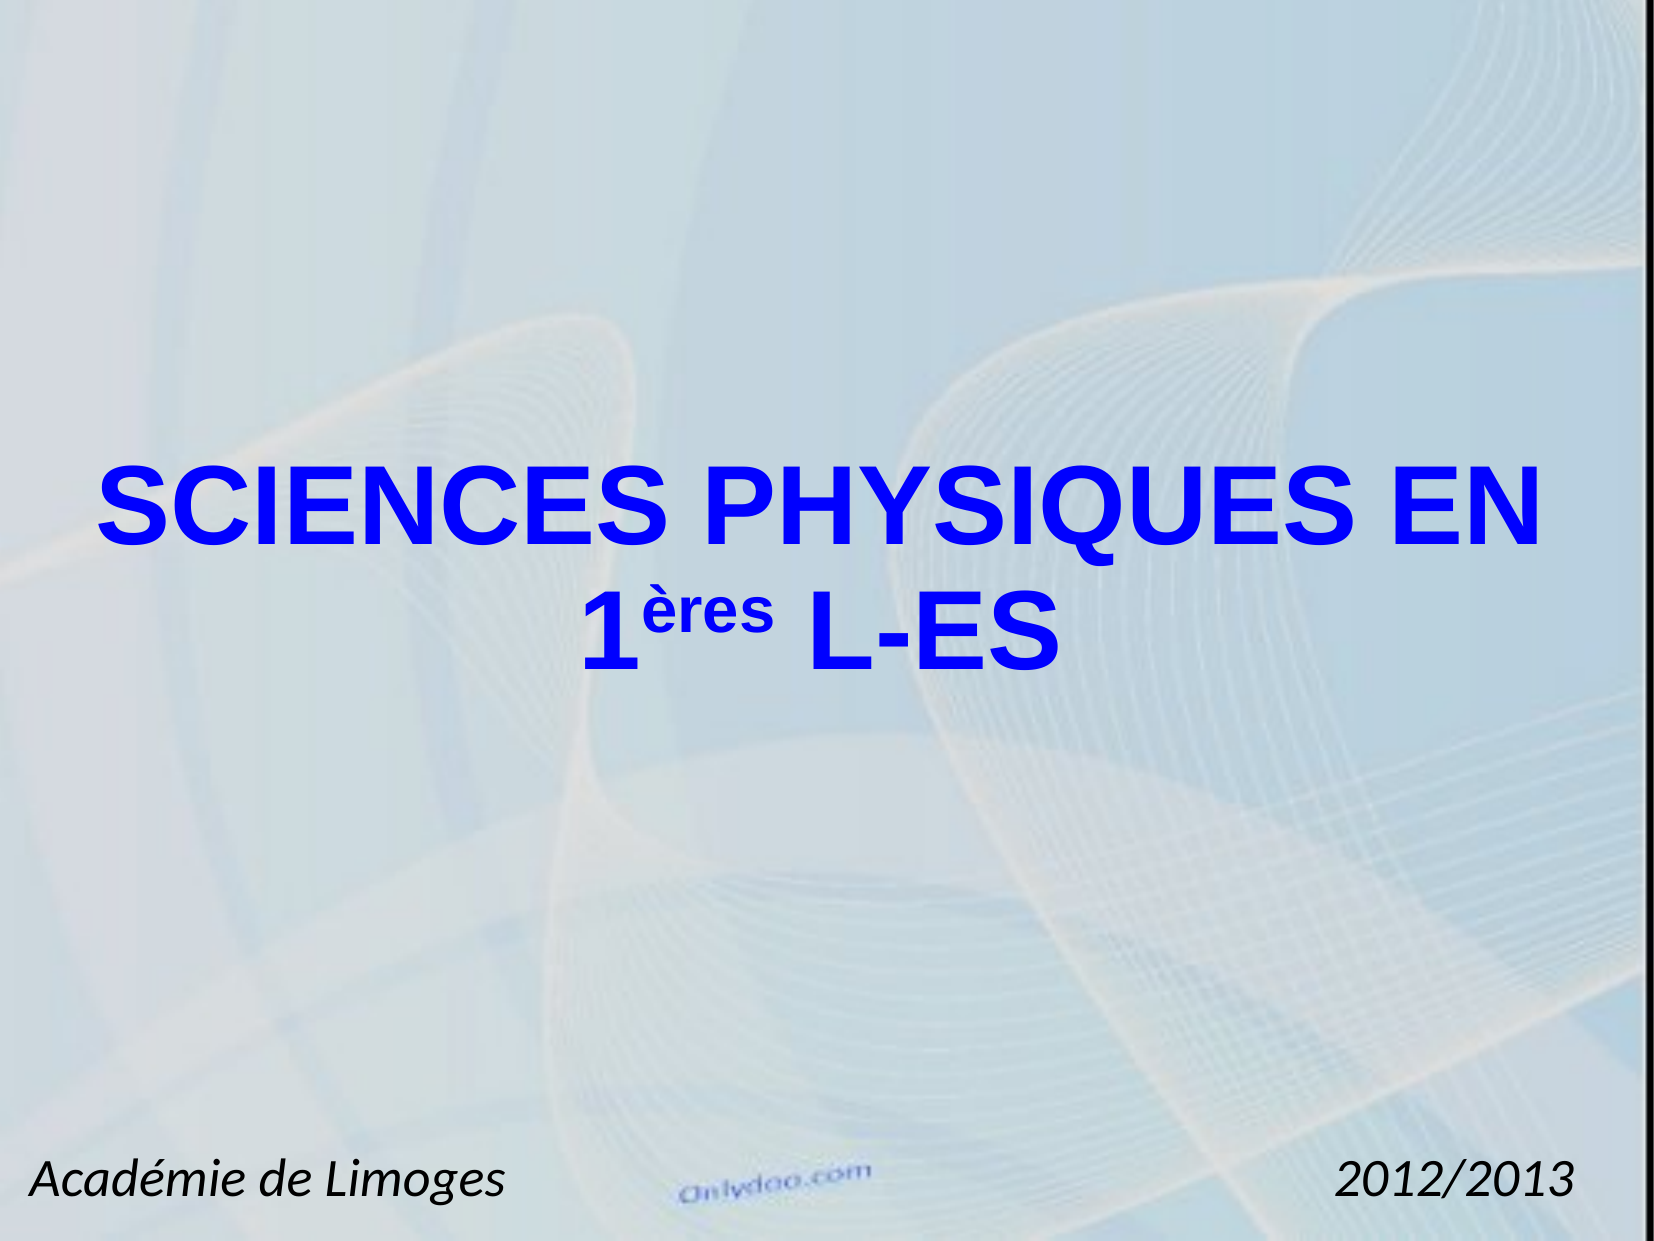

SCIENCES PHYSIQUES EN 1ères L-ES
Académie de Limoges							2012/2013